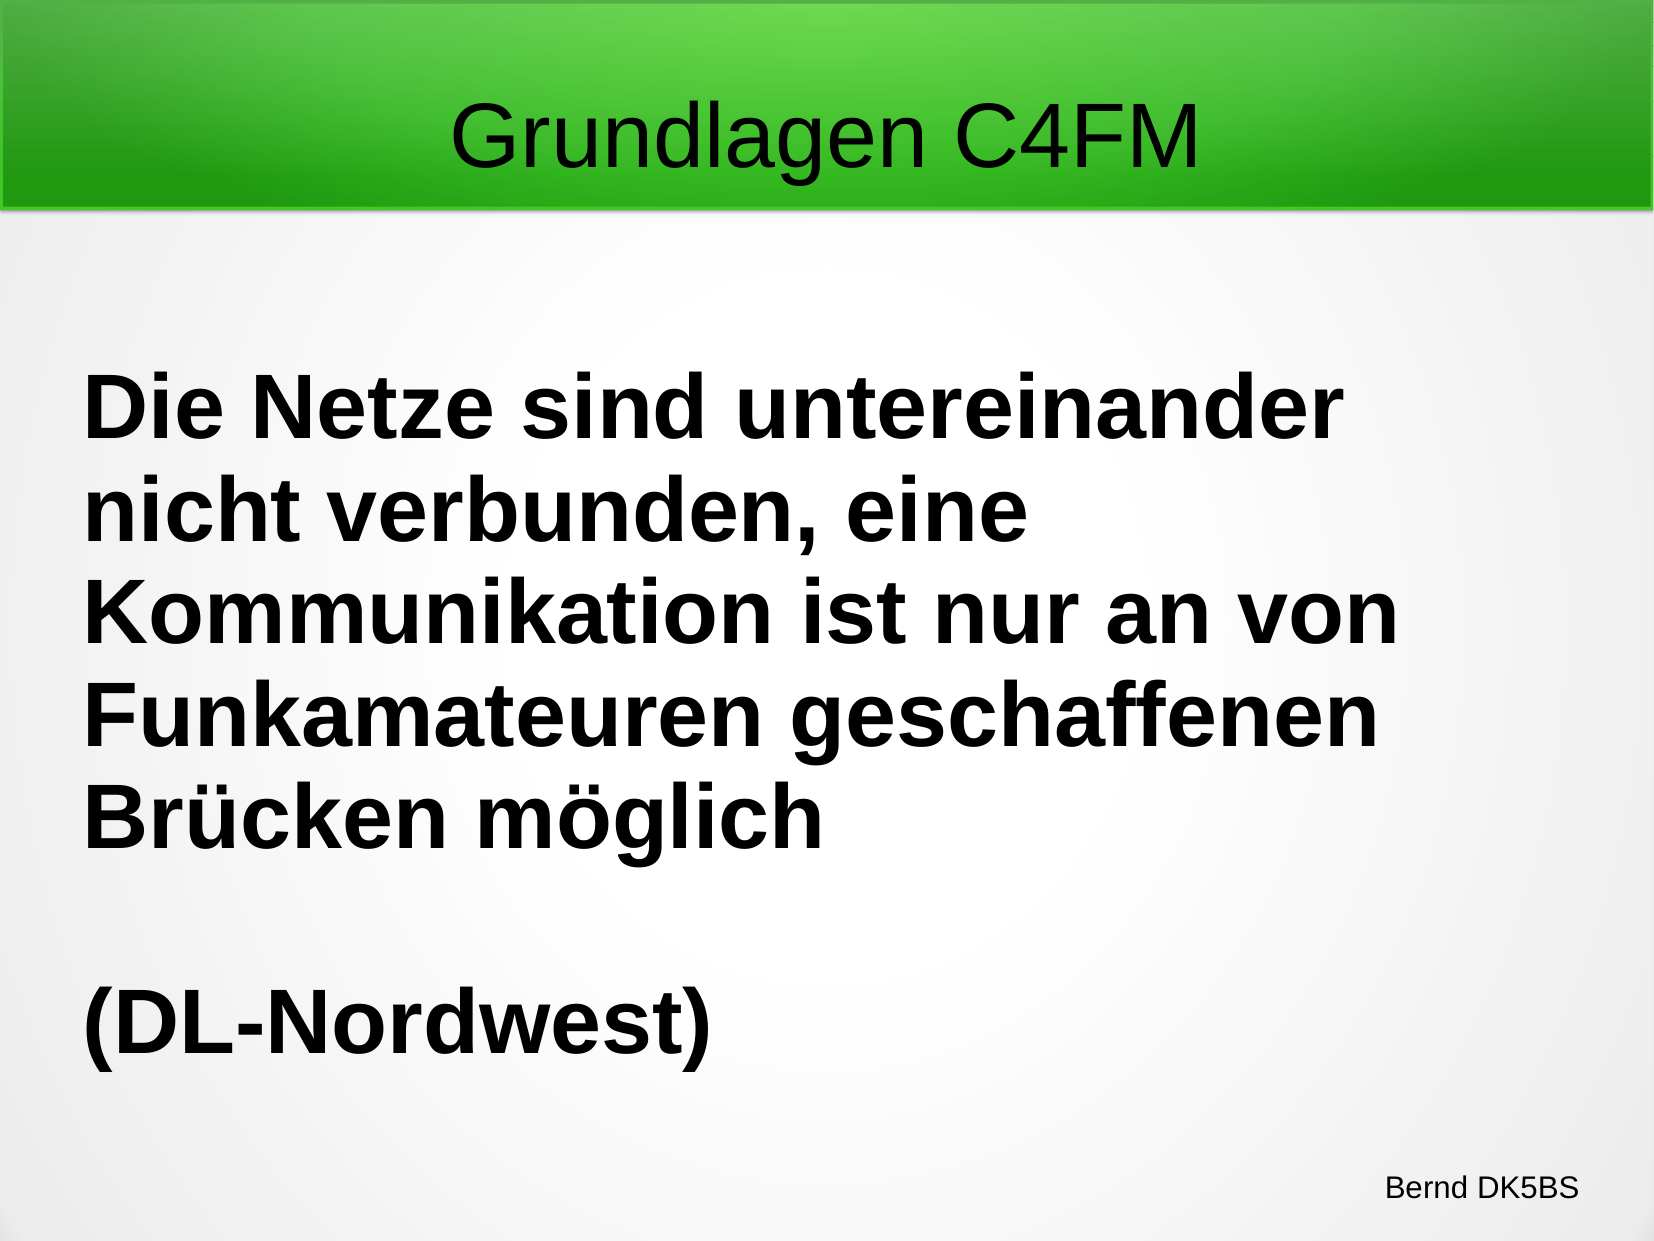

# Grundlagen C4FM
Die Netze sind untereinander nicht verbunden, eine Kommunikation ist nur an von Funkamateuren geschaffenen Brücken möglich
(DL-Nordwest)
Bernd DK5BS